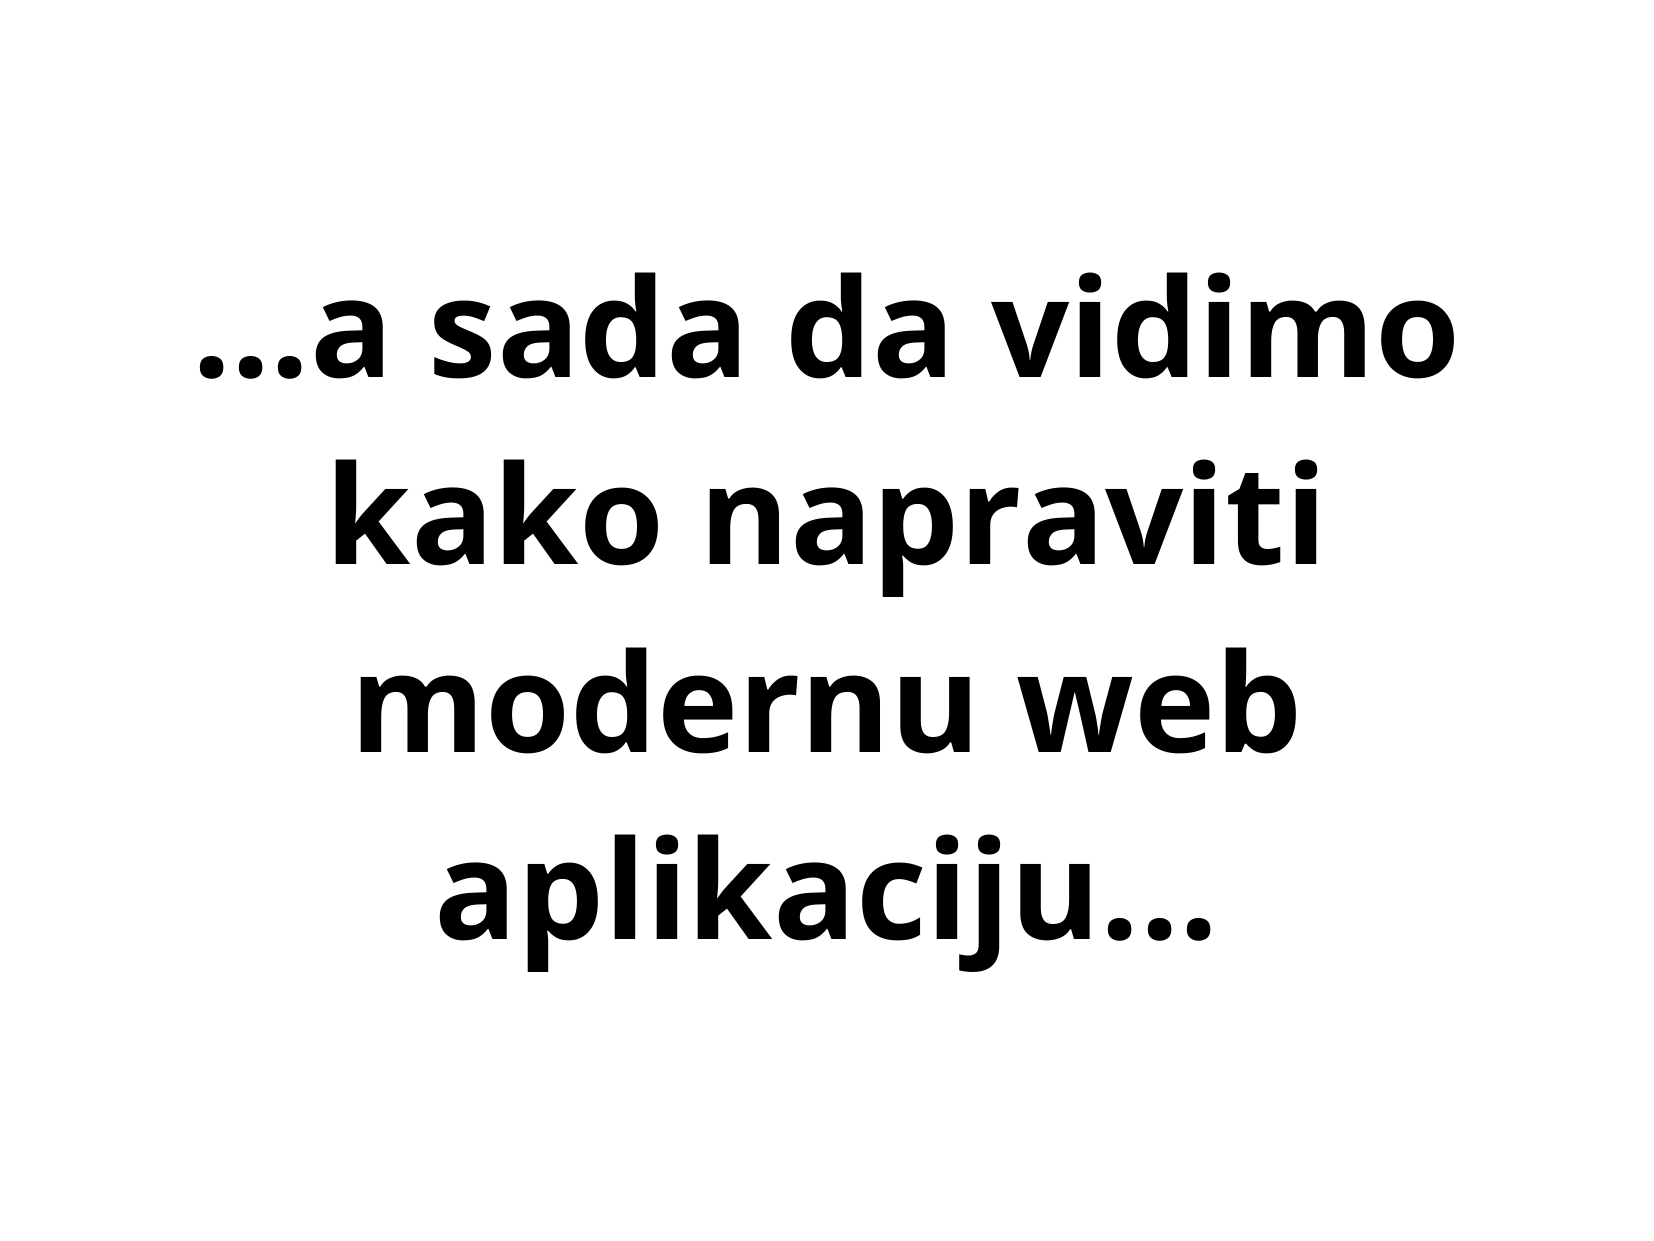

# ...a sada da vidimo kako napraviti modernu web aplikaciju...